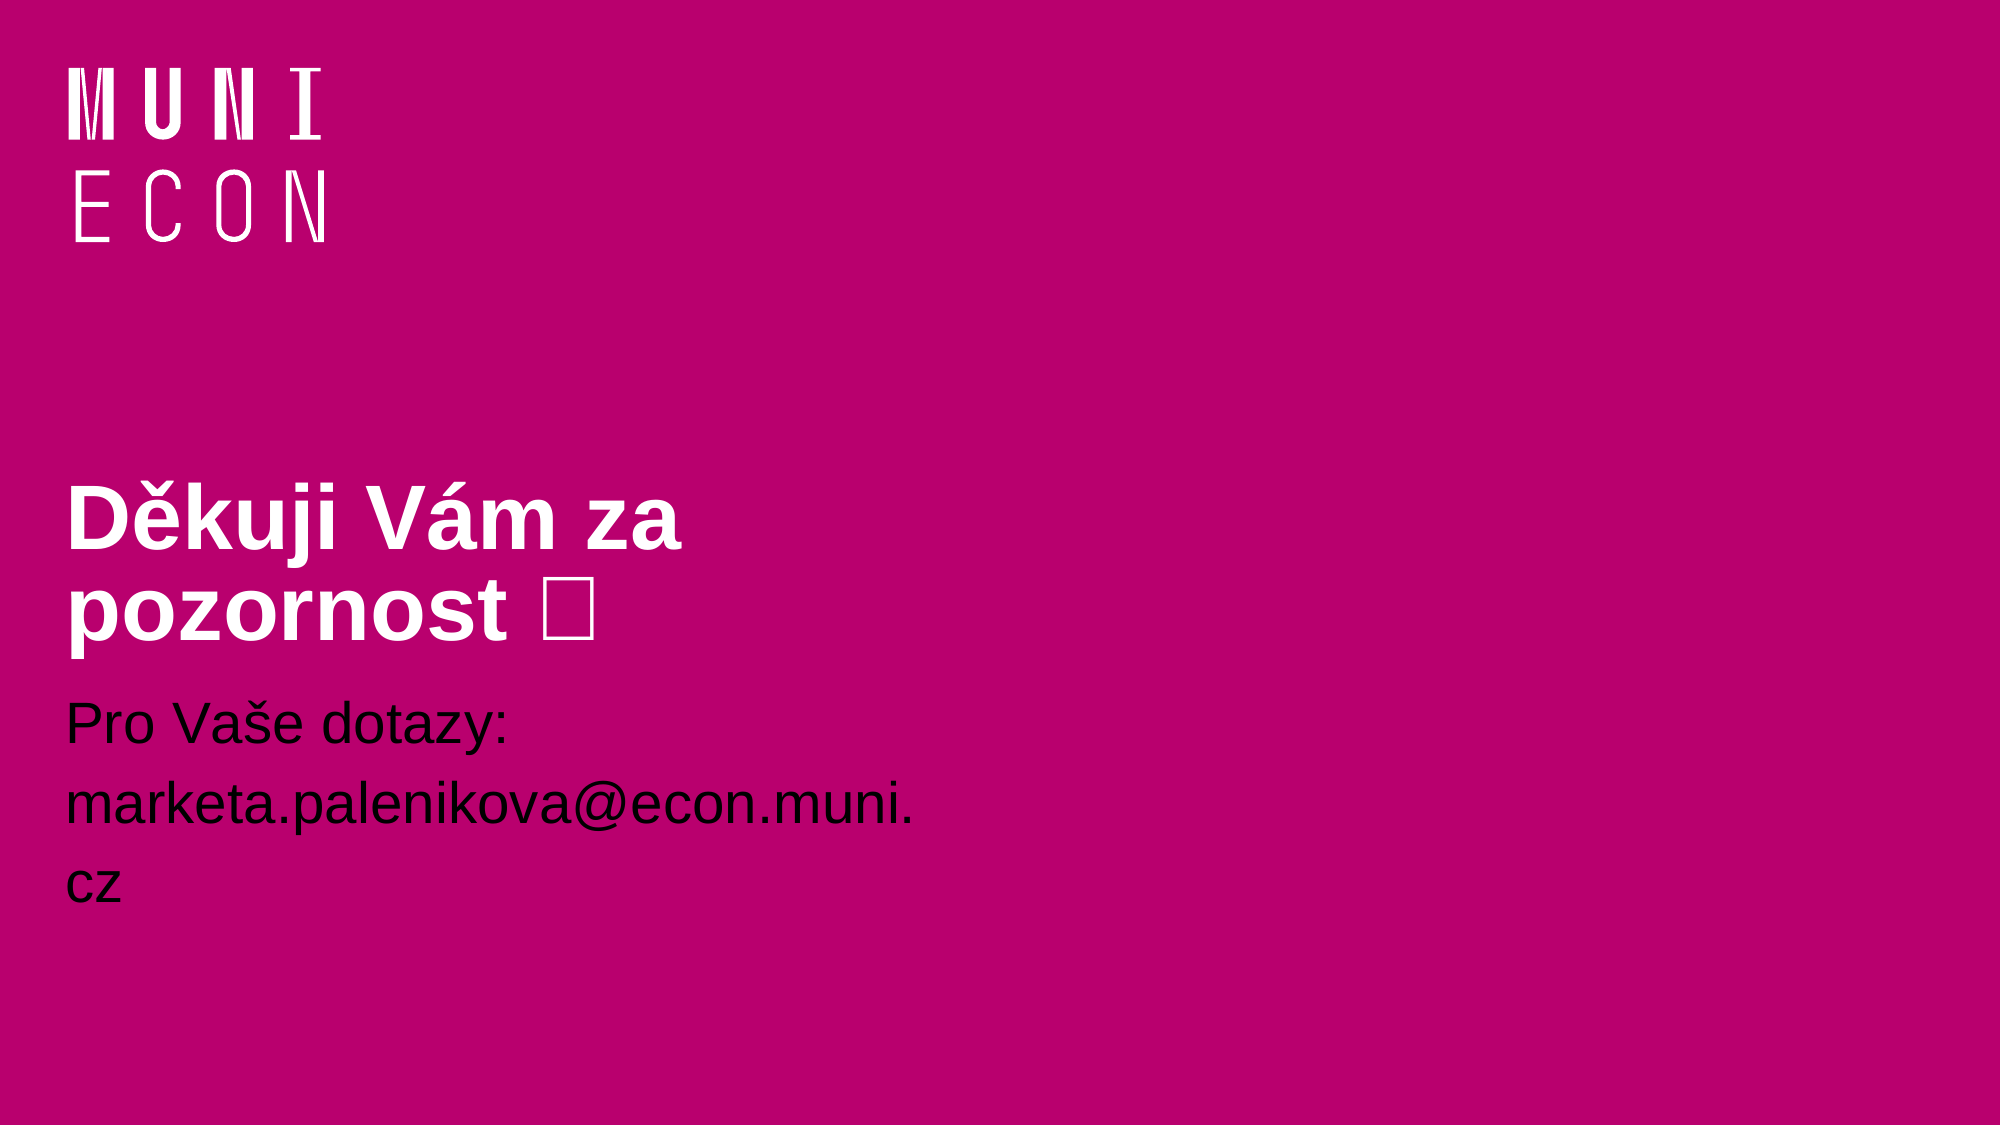

# Děkuji Vám za pozornost 
Pro Vaše dotazy: marketa.palenikova@econ.muni.cz